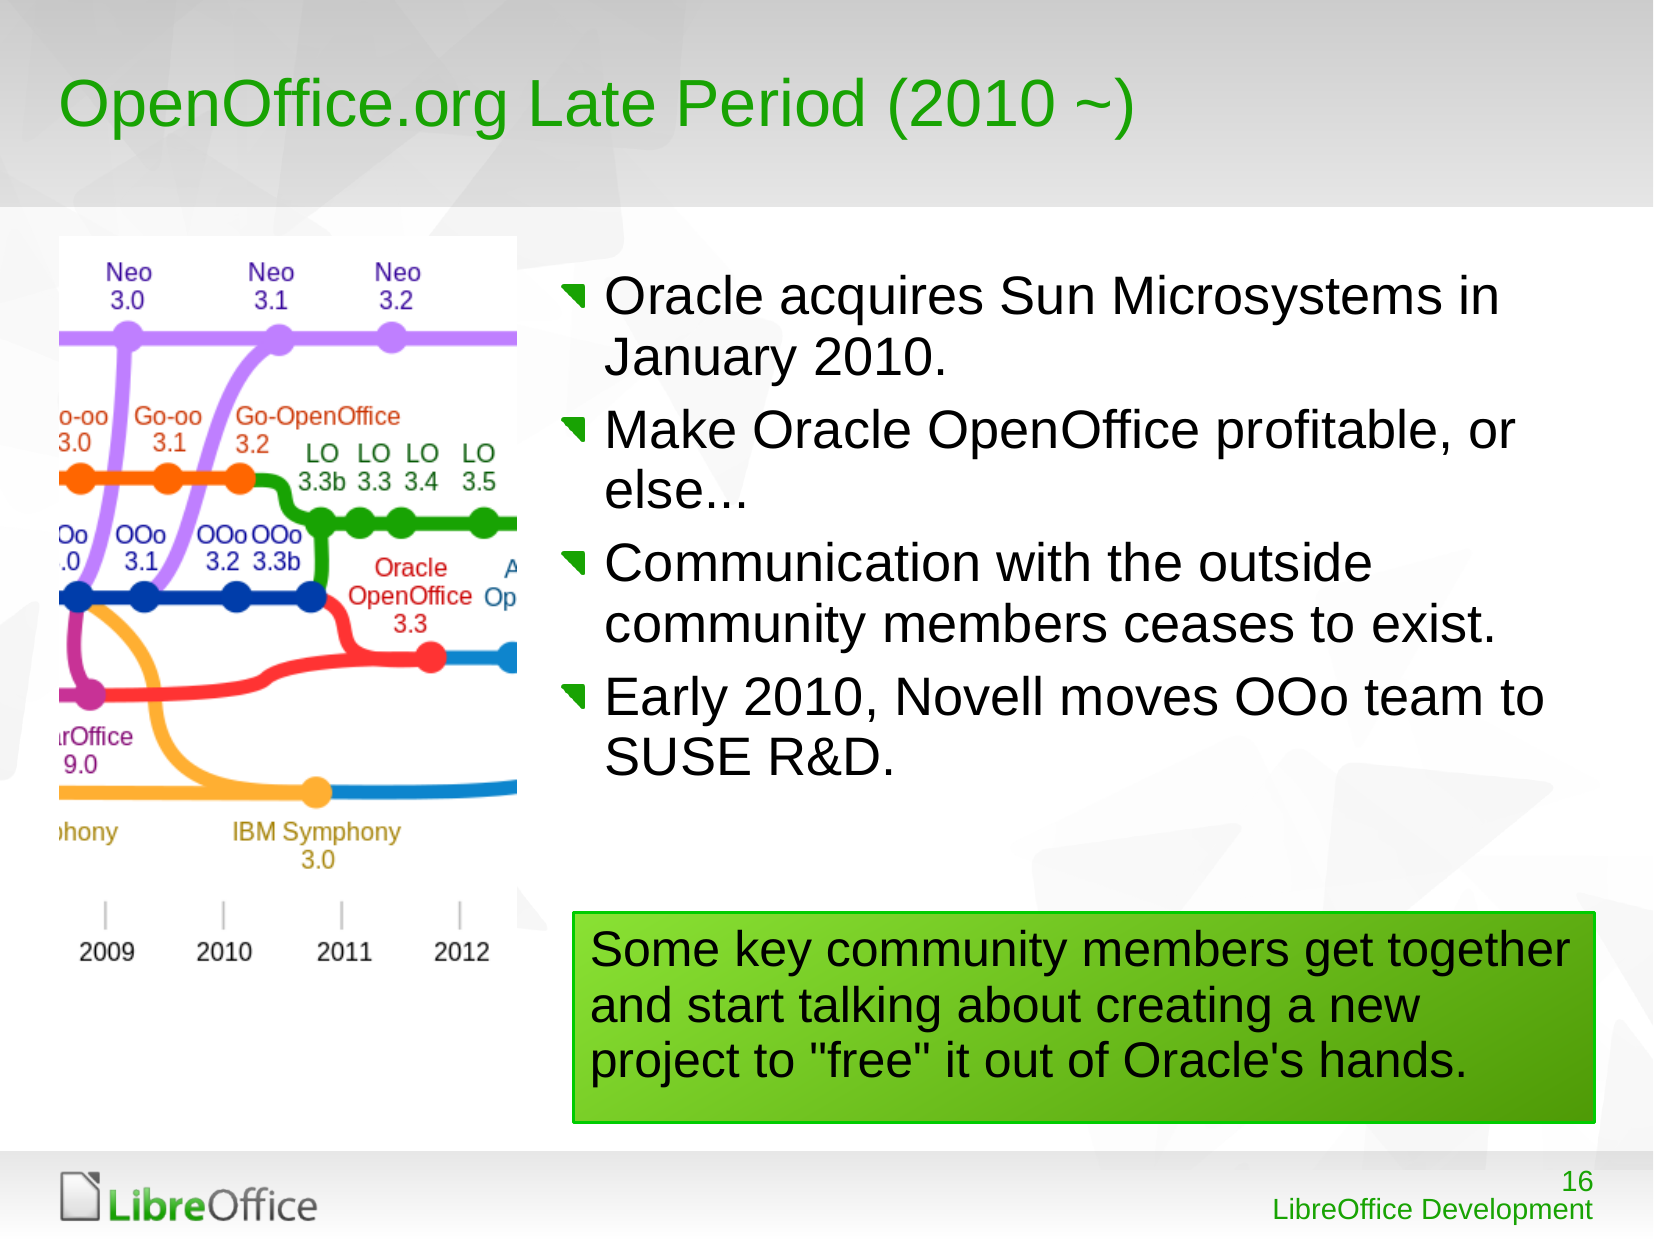

# OpenOffice.org Late Period (2010 ~)
Oracle acquires Sun Microsystems in January 2010.
Make Oracle OpenOffice profitable, or else...
Communication with the outside community members ceases to exist.
Early 2010, Novell moves OOo team to SUSE R&D.
Some key community members get together and start talking about creating a new project to "free" it out of Oracle's hands.
16
LibreOffice Development